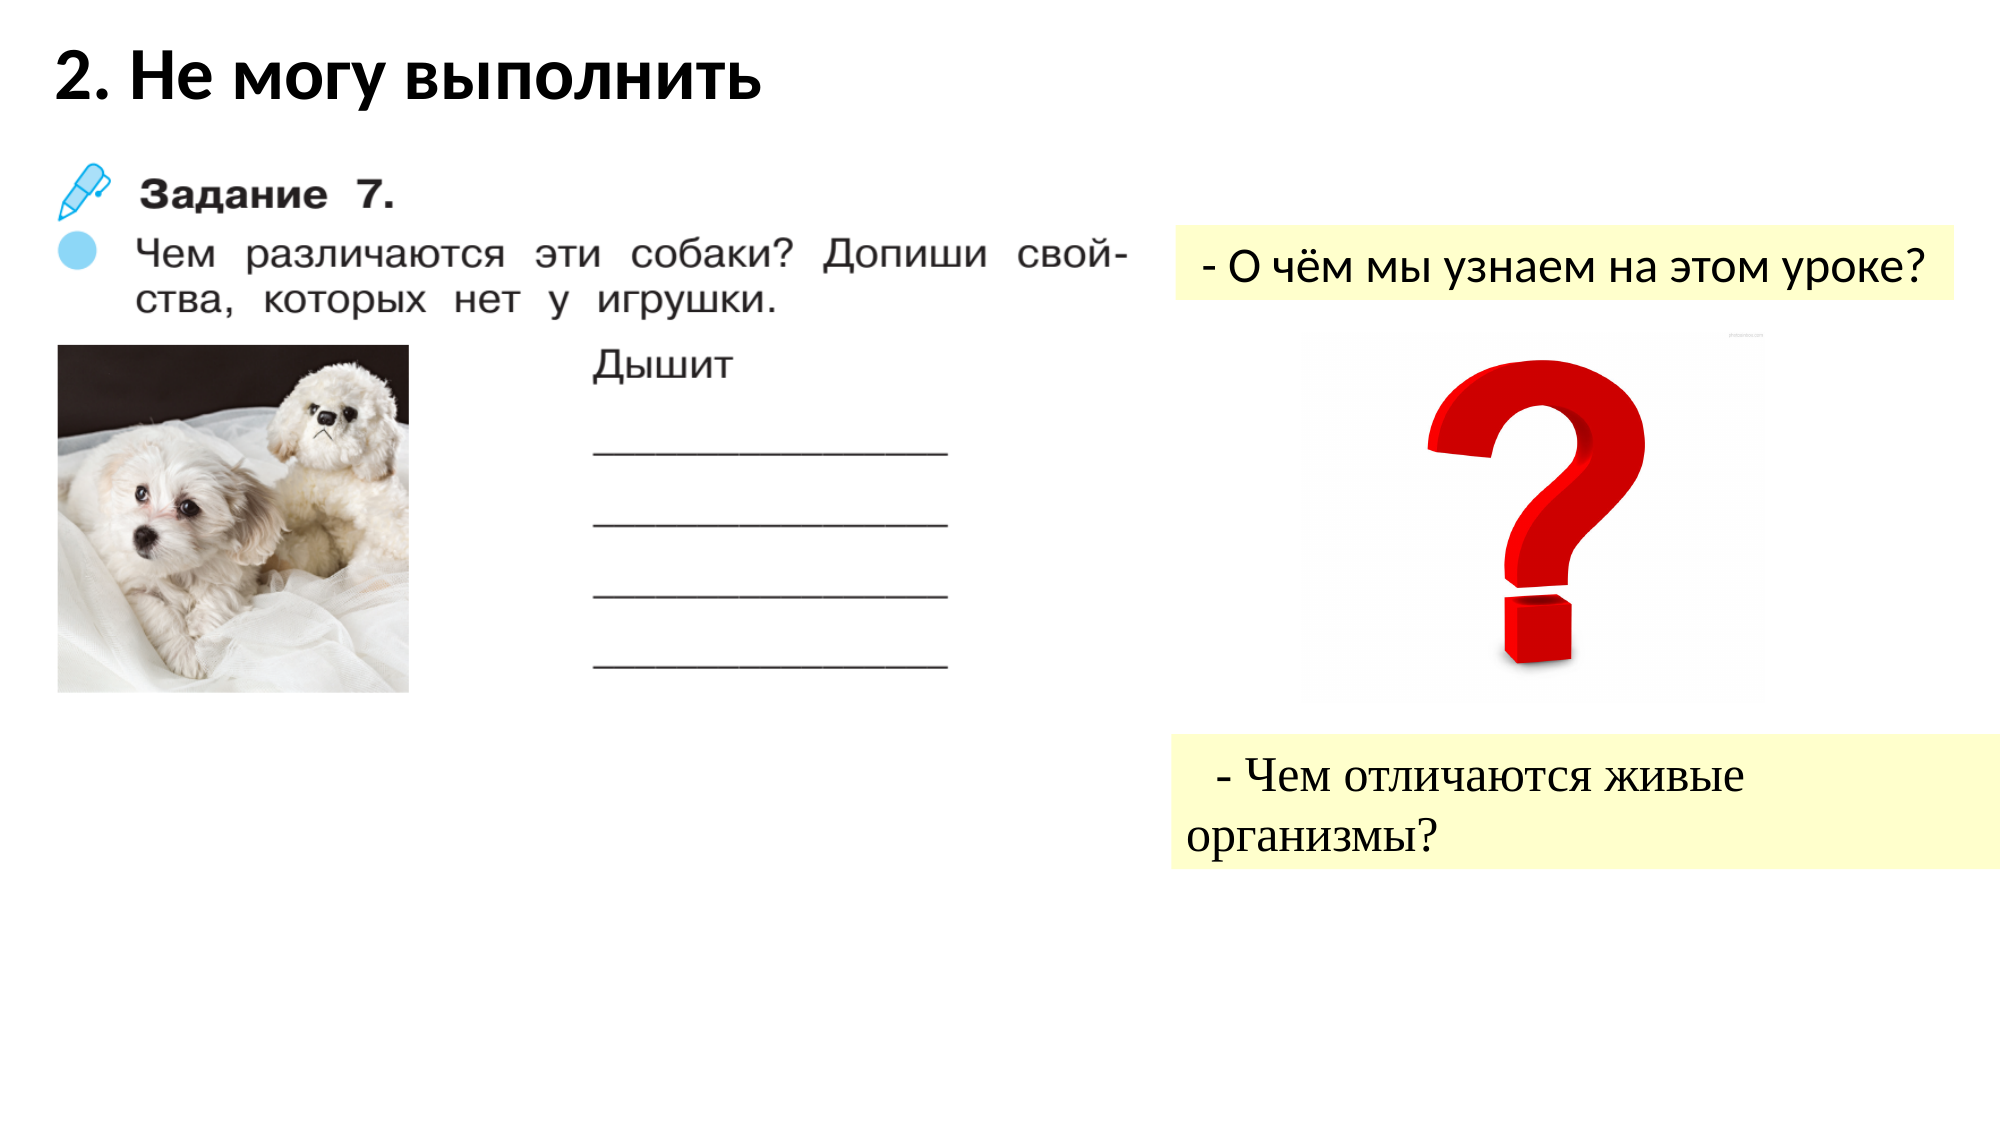

# 2. Не могу выполнить
 - О чём мы узнаем на этом уроке?
- Чем отличаются живые организмы?